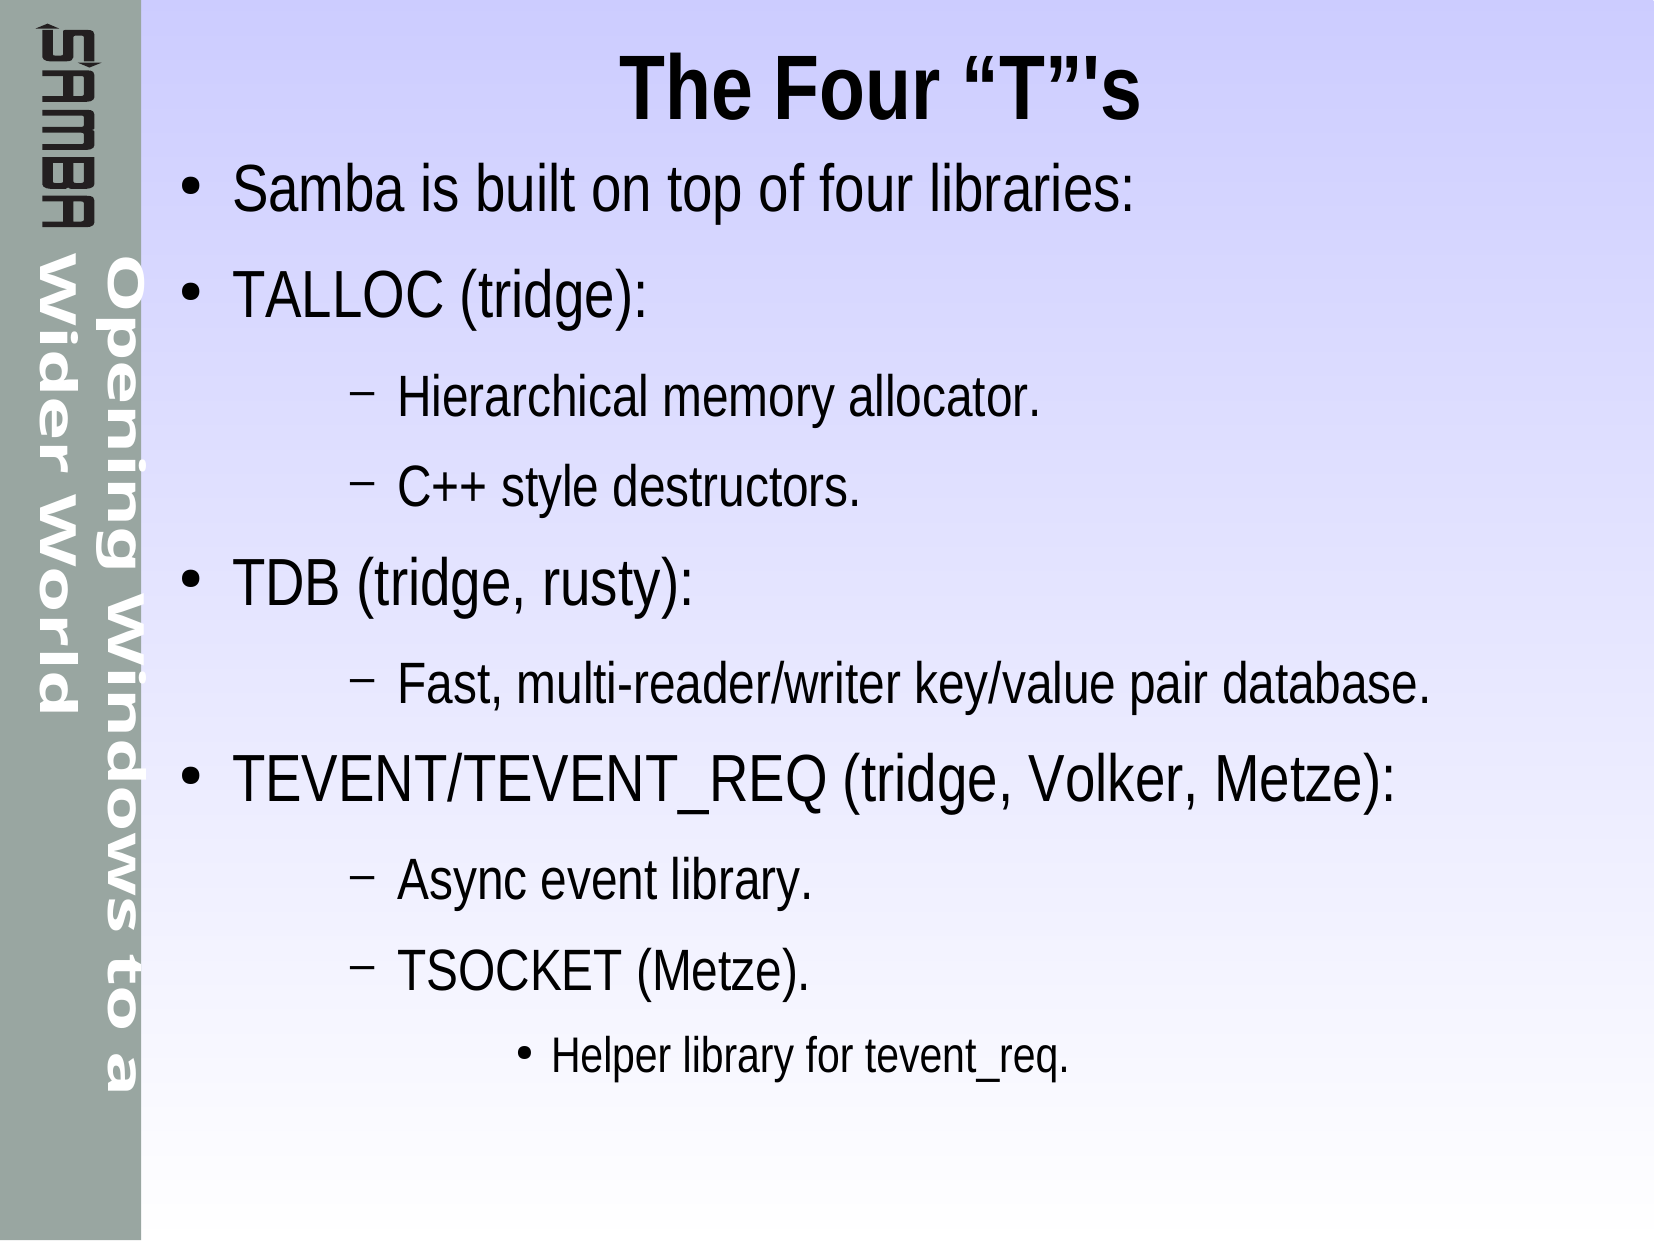

# The Four “T”'s
Samba is built on top of four libraries:
TALLOC (tridge):
Hierarchical memory allocator.
C++ style destructors.
TDB (tridge, rusty):
Fast, multi-reader/writer key/value pair database.
TEVENT/TEVENT_REQ (tridge, Volker, Metze):
Async event library.
TSOCKET (Metze).
Helper library for tevent_req.